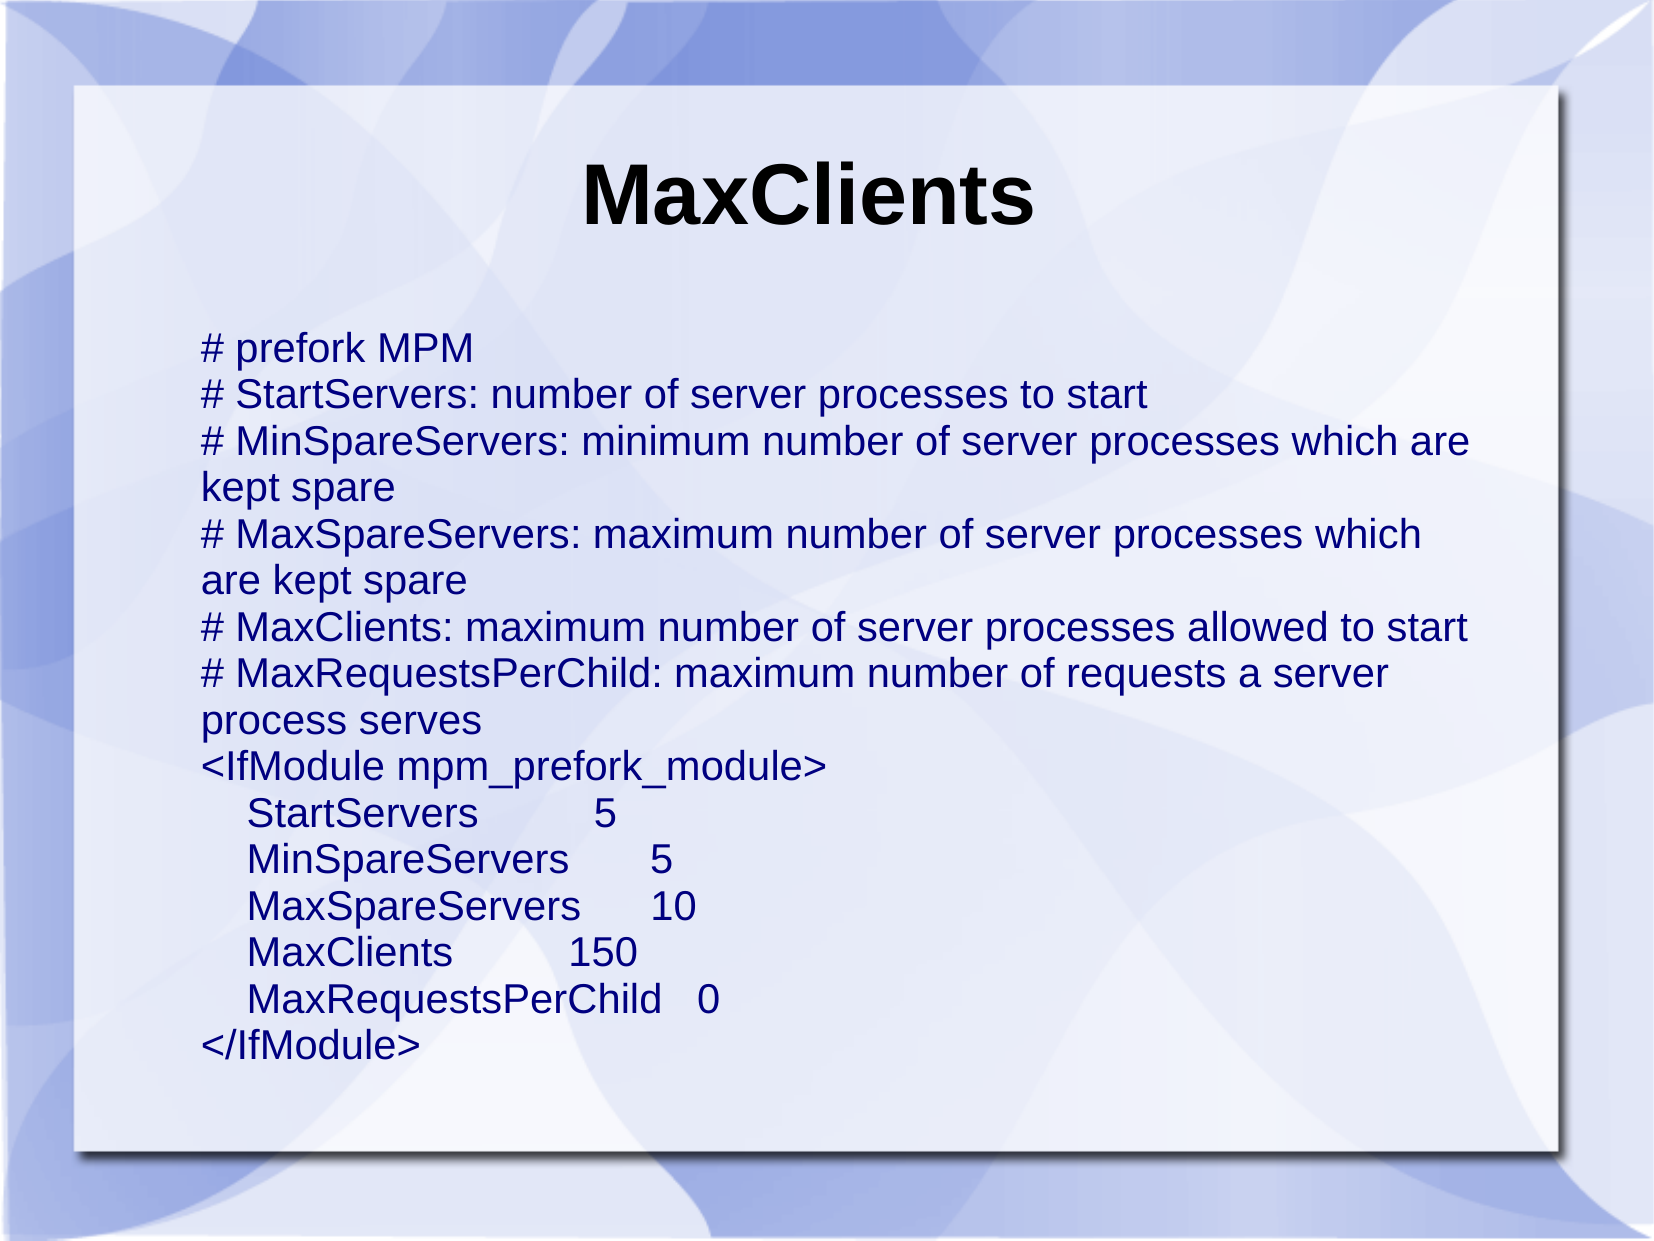

# MaxClients
# prefork MPM # StartServers: number of server processes to start # MinSpareServers: minimum number of server processes which are kept spare # MaxSpareServers: maximum number of server processes which are kept spare # MaxClients: maximum number of server processes allowed to start # MaxRequestsPerChild: maximum number of requests a server process serves <IfModule mpm_prefork_module> StartServers 5 MinSpareServers 5 MaxSpareServers 10 MaxClients 150 MaxRequestsPerChild 0 </IfModule>